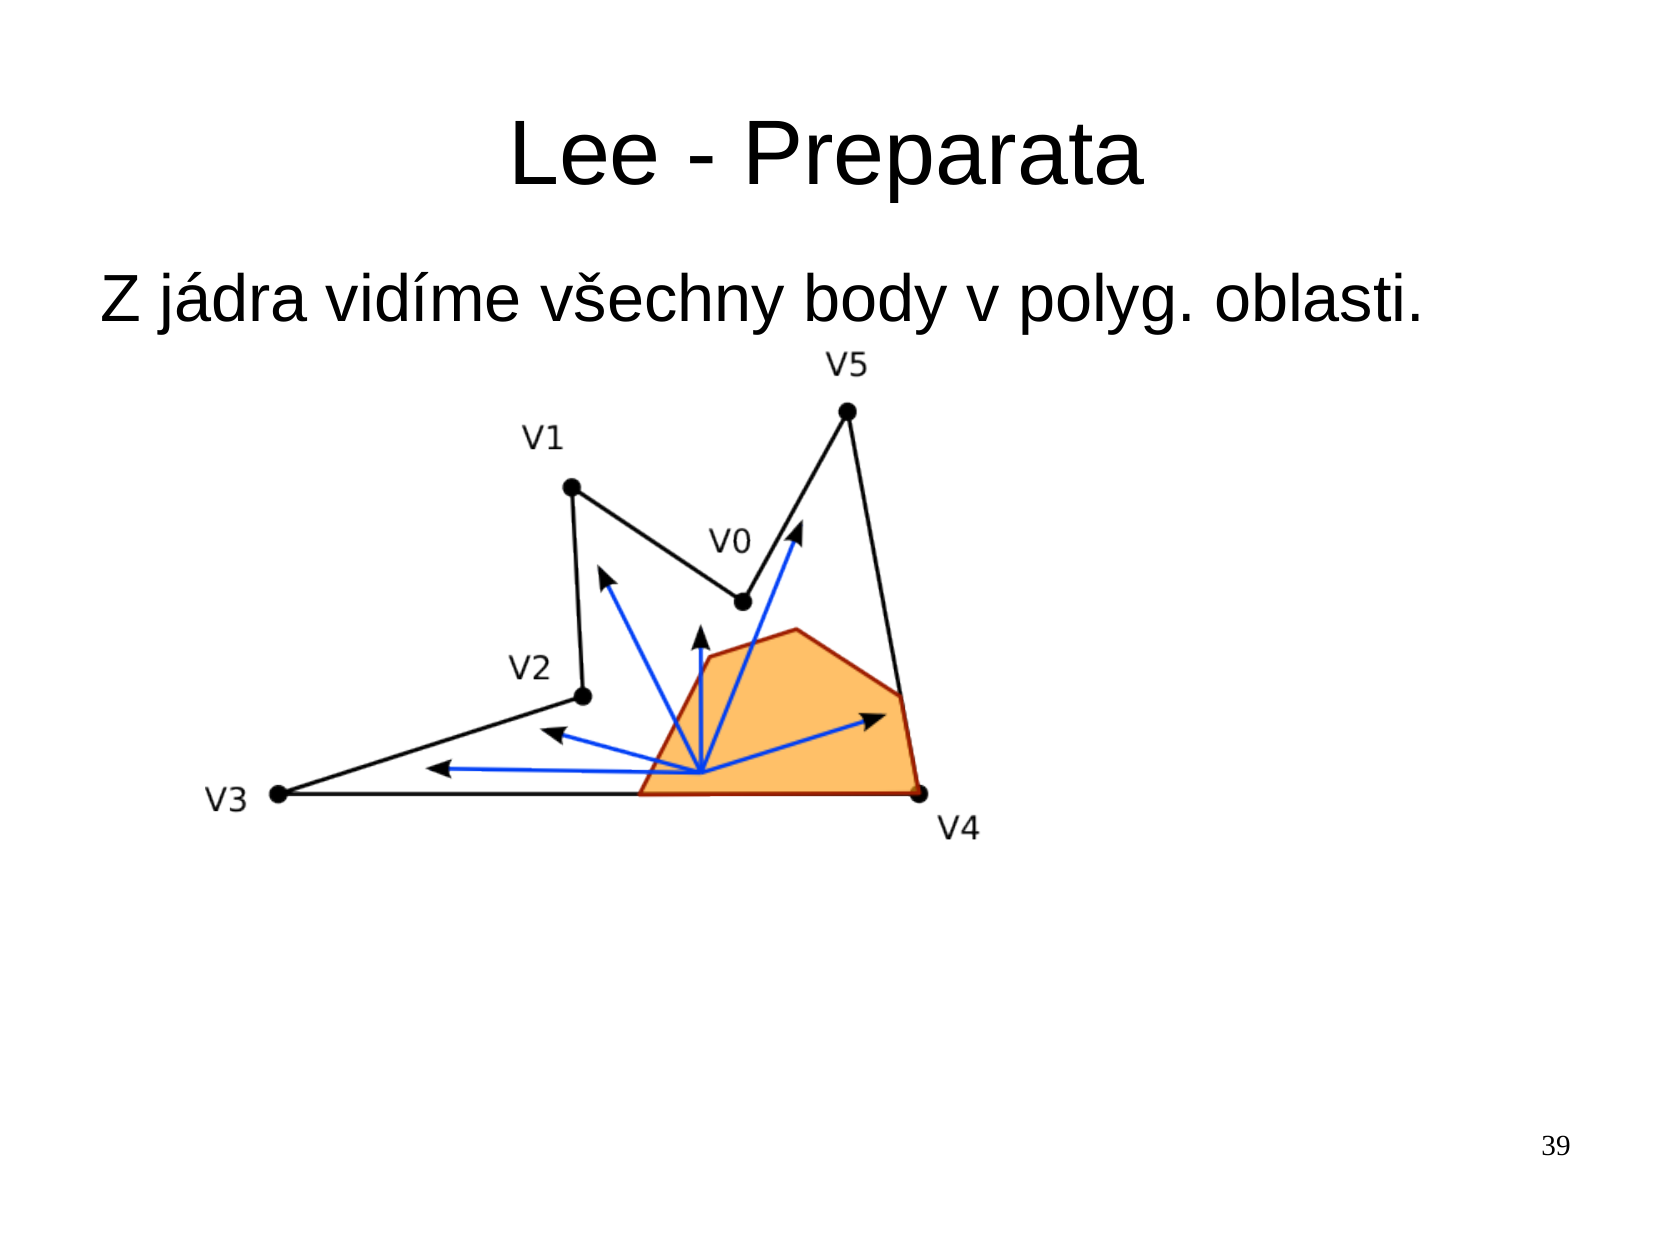

# Lee - Preparata
Z jádra vidíme všechny body v polyg. oblasti.
39